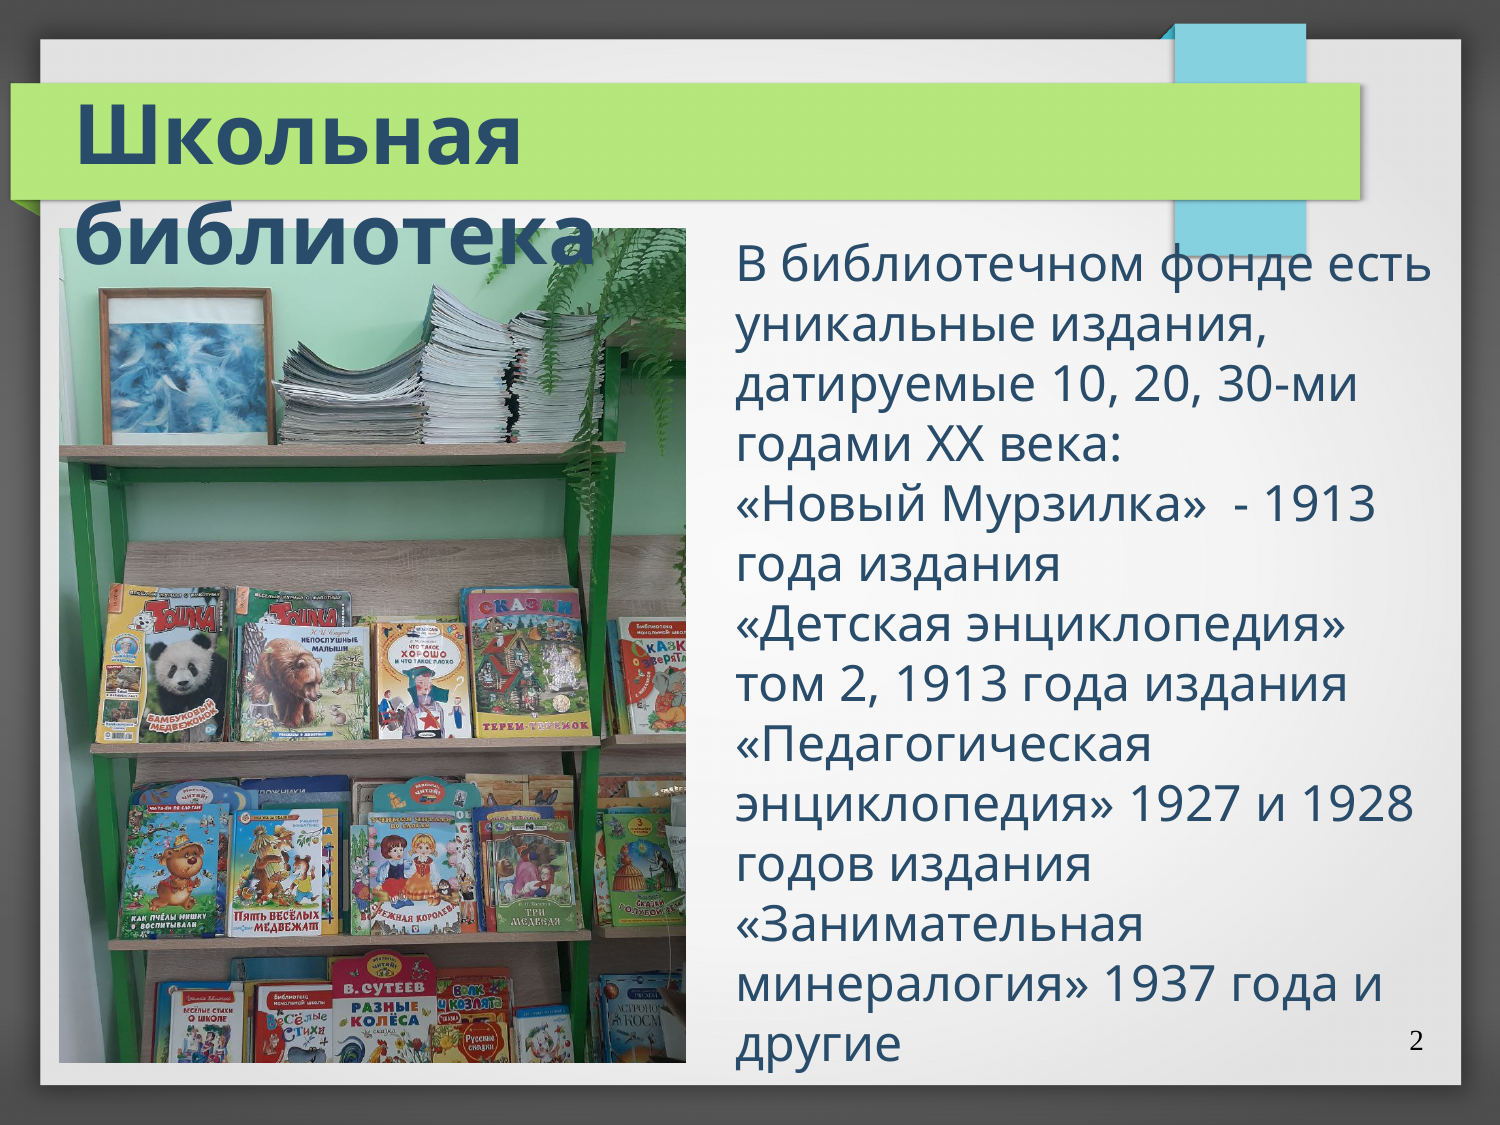

Школьная библиотека
В библиотечном фонде есть уникальные издания, датируемые 10, 20, 30-ми годами ХХ века:
«Новый Мурзилка» - 1913 года издания
«Детская энциклопедия» том 2, 1913 года издания
«Педагогическая энциклопедия» 1927 и 1928 годов издания
«Занимательная минералогия» 1937 года и другие
2